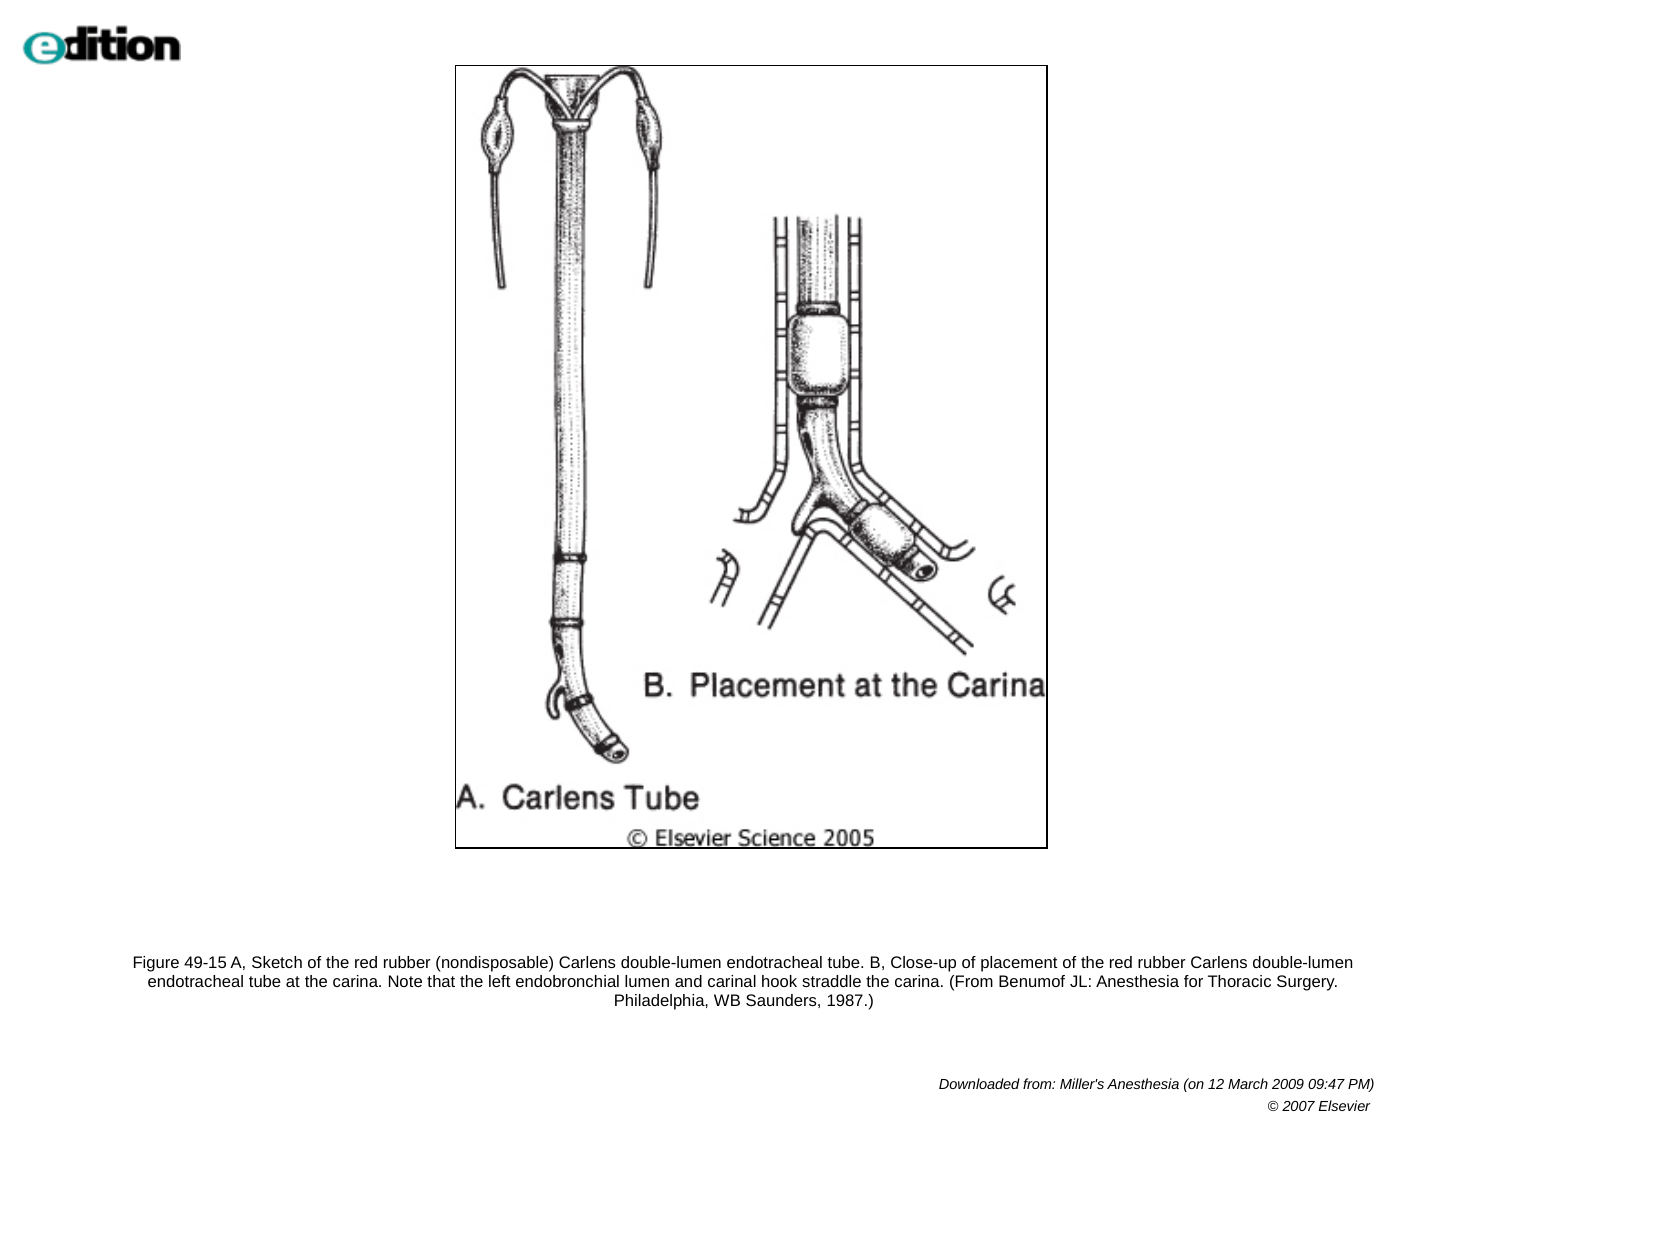

Figure 49-15 A, Sketch of the red rubber (nondisposable) Carlens double-lumen endotracheal tube. B, Close-up of placement of the red rubber Carlens double-lumen endotracheal tube at the carina. Note that the left endobronchial lumen and carinal hook straddle the carina. (From Benumof JL: Anesthesia for Thoracic Surgery. Philadelphia, WB Saunders, 1987.)
Downloaded from: Miller's Anesthesia (on 12 March 2009 09:47 PM)
© 2007 Elsevier